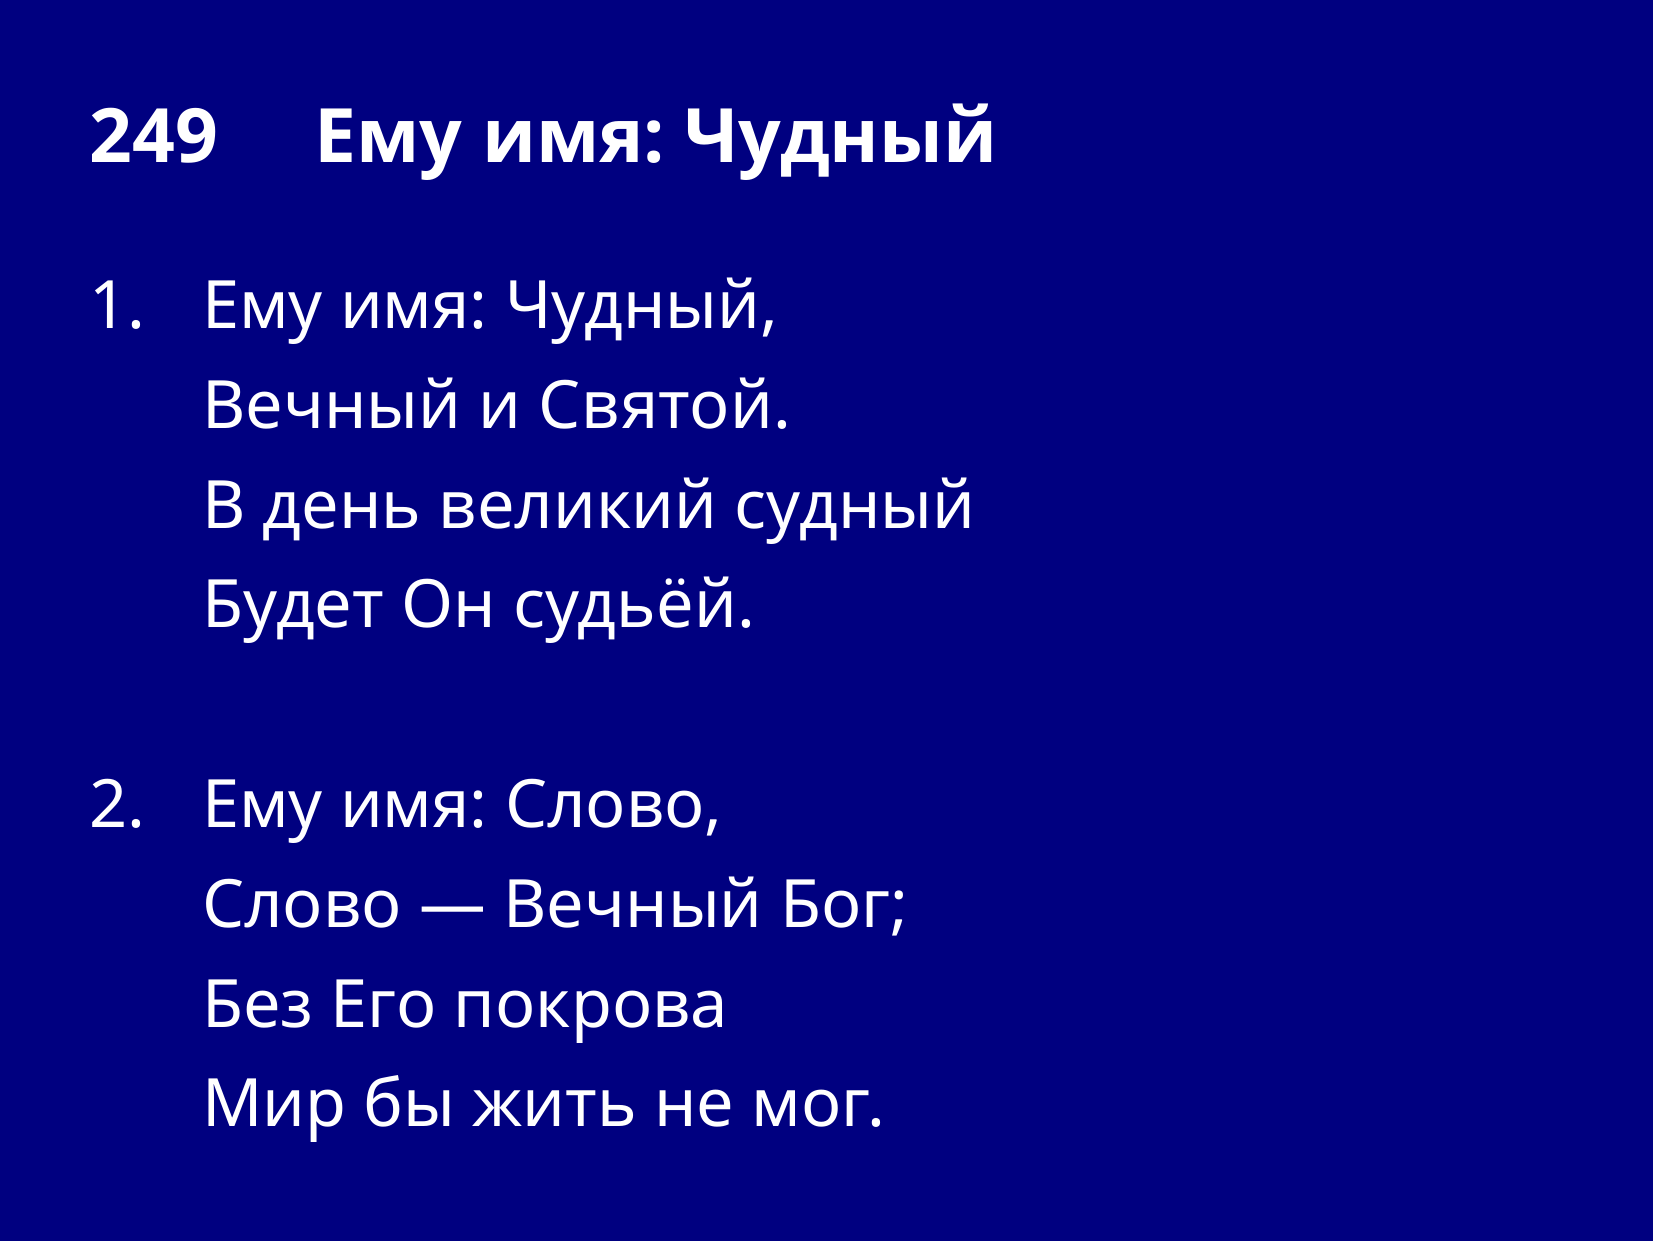

249	Ему имя: Чудный
1.	Ему имя: Чудный,
	Вечный и Святой.
	В день великий судный
	Будет Он судьёй.
2.	Ему имя: Слово,
	Слово — Вечный Бог;
	Без Его покрова
	Мир бы жить не мог.